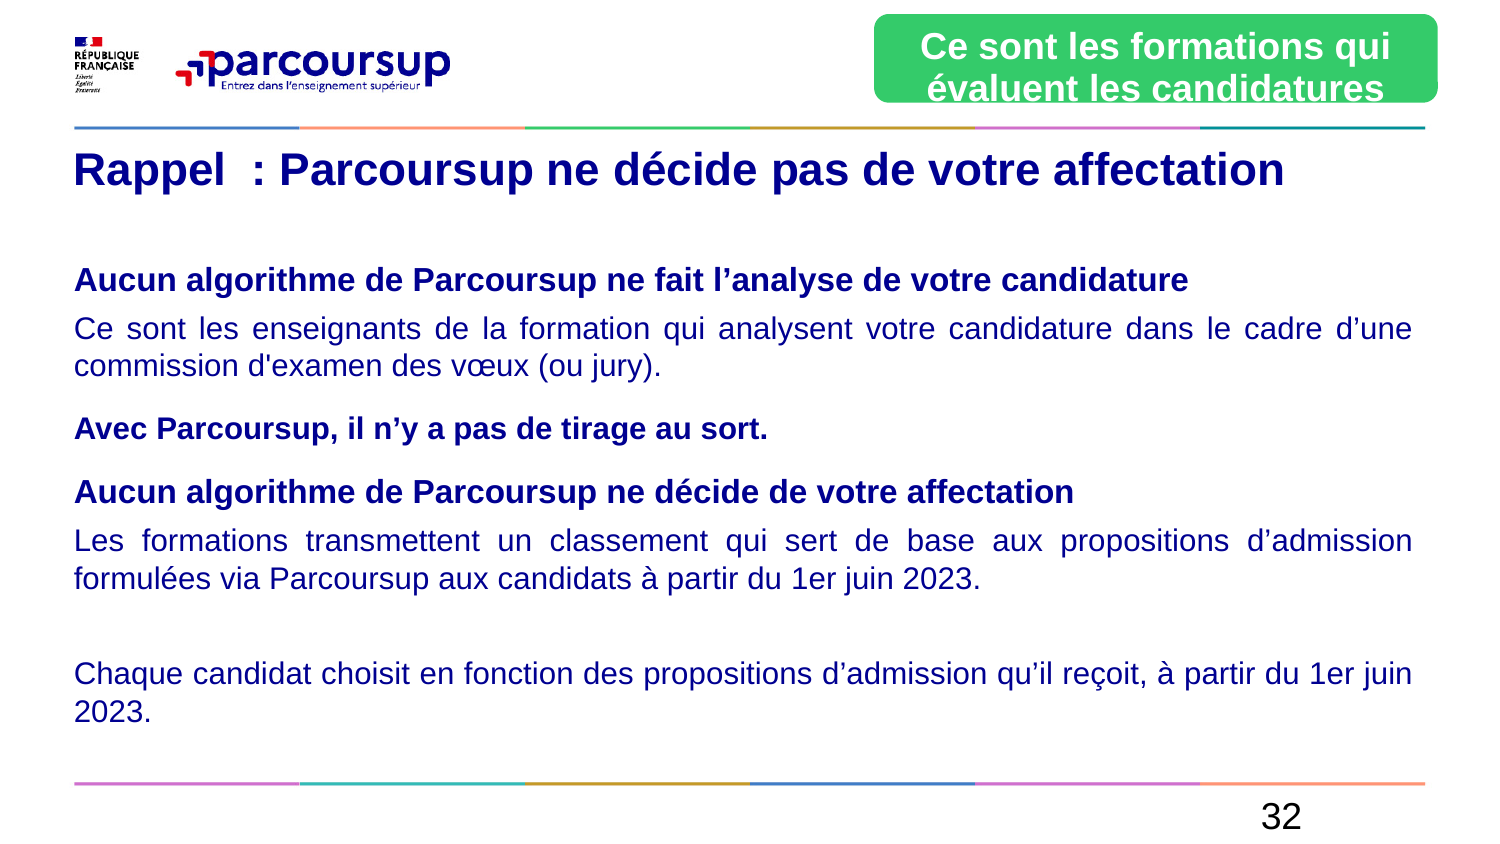

Ce sont les formations qui évaluent les candidatures
# Rappel : Parcoursup ne décide pas de votre affectation
Aucun algorithme de Parcoursup ne fait l’analyse de votre candidature
Ce sont les enseignants de la formation qui analysent votre candidature dans le cadre d’une commission d'examen des vœux (ou jury).
Avec Parcoursup, il n’y a pas de tirage au sort.
Aucun algorithme de Parcoursup ne décide de votre affectation
Les formations transmettent un classement qui sert de base aux propositions d’admission formulées via Parcoursup aux candidats à partir du 1er juin 2023.
Chaque candidat choisit en fonction des propositions d’admission qu’il reçoit, à partir du 1er juin 2023.